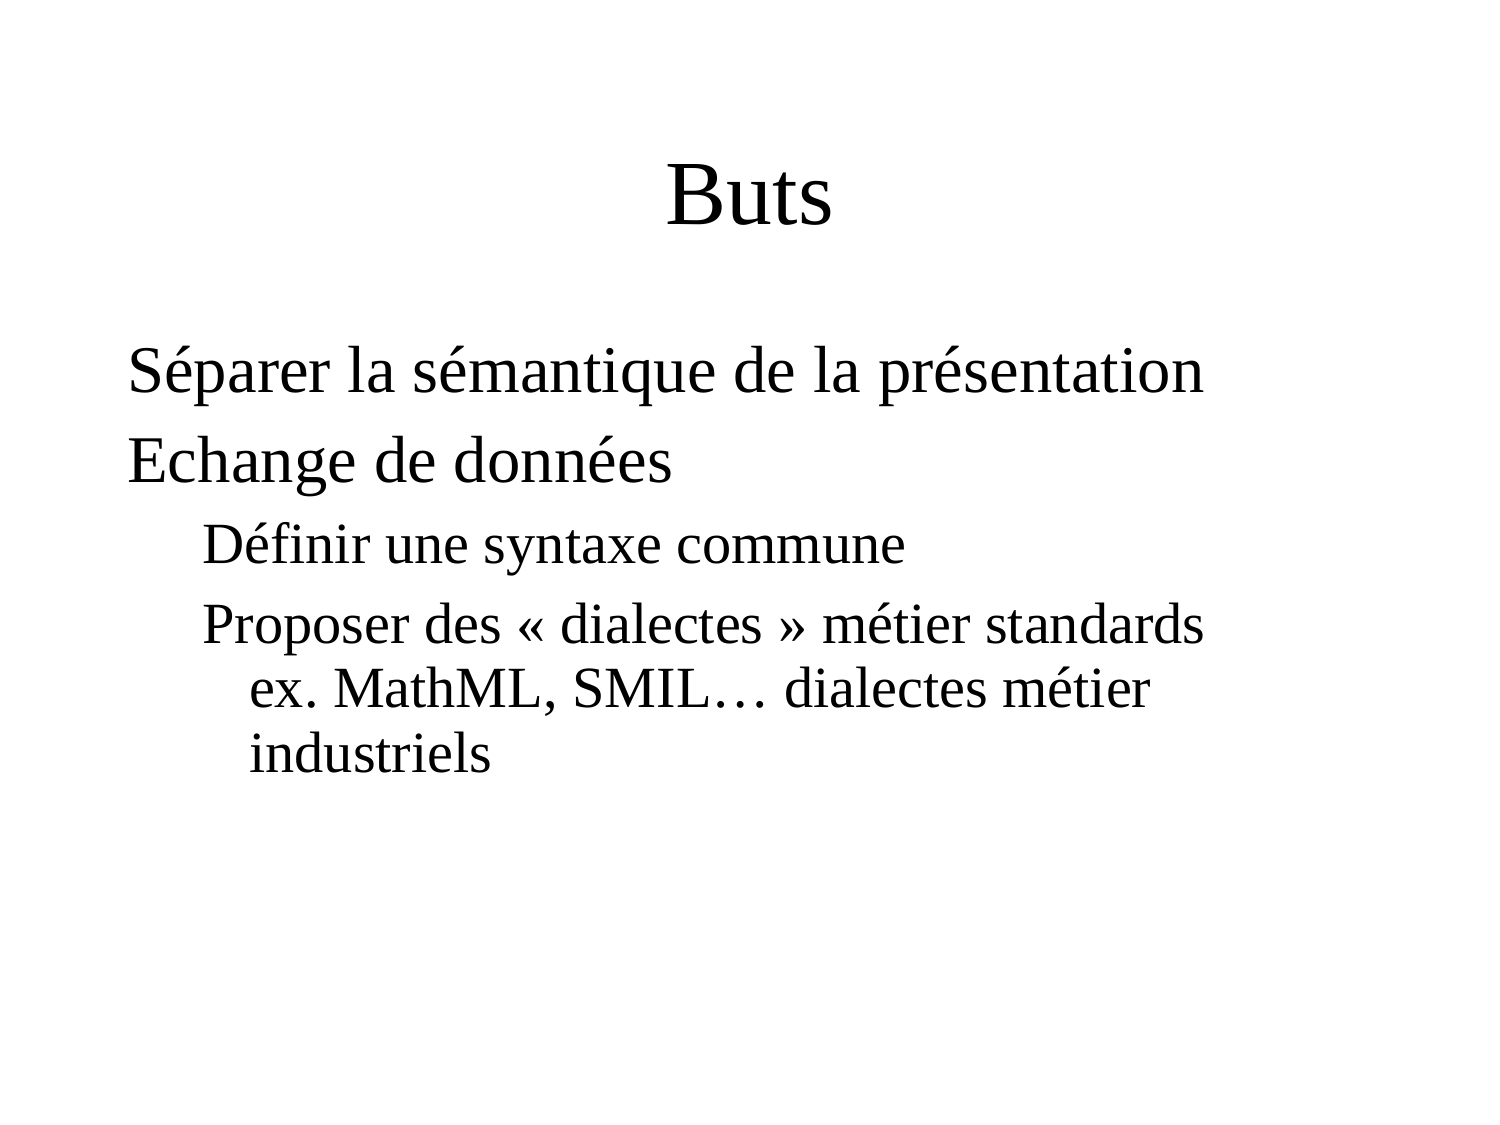

# Buts
Séparer la sémantique de la présentation
Echange de données
Définir une syntaxe commune
Proposer des « dialectes » métier standards
ex. MathML, SMIL… dialectes métier industriels